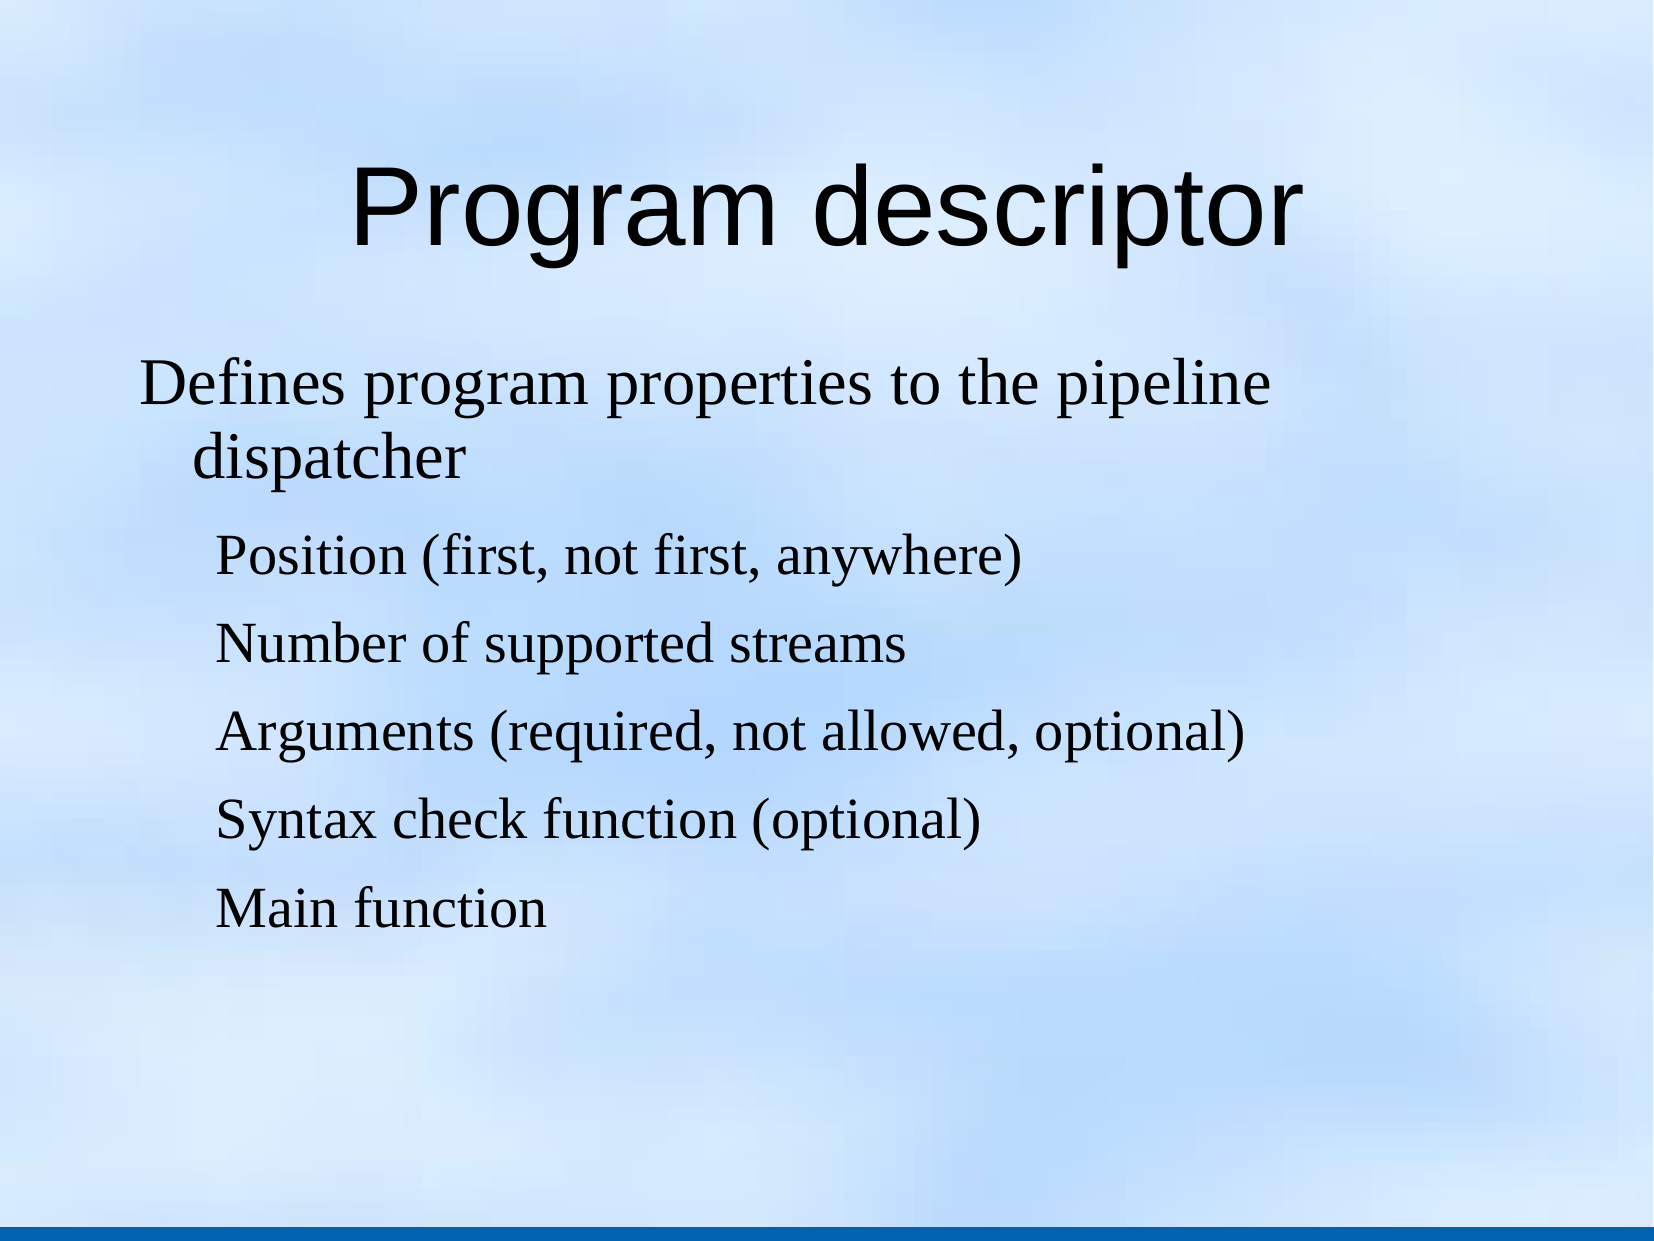

# Program descriptor
Defines program properties to the pipeline dispatcher
Position (first, not first, anywhere)
Number of supported streams
Arguments (required, not allowed, optional)
Syntax check function (optional)
Main function